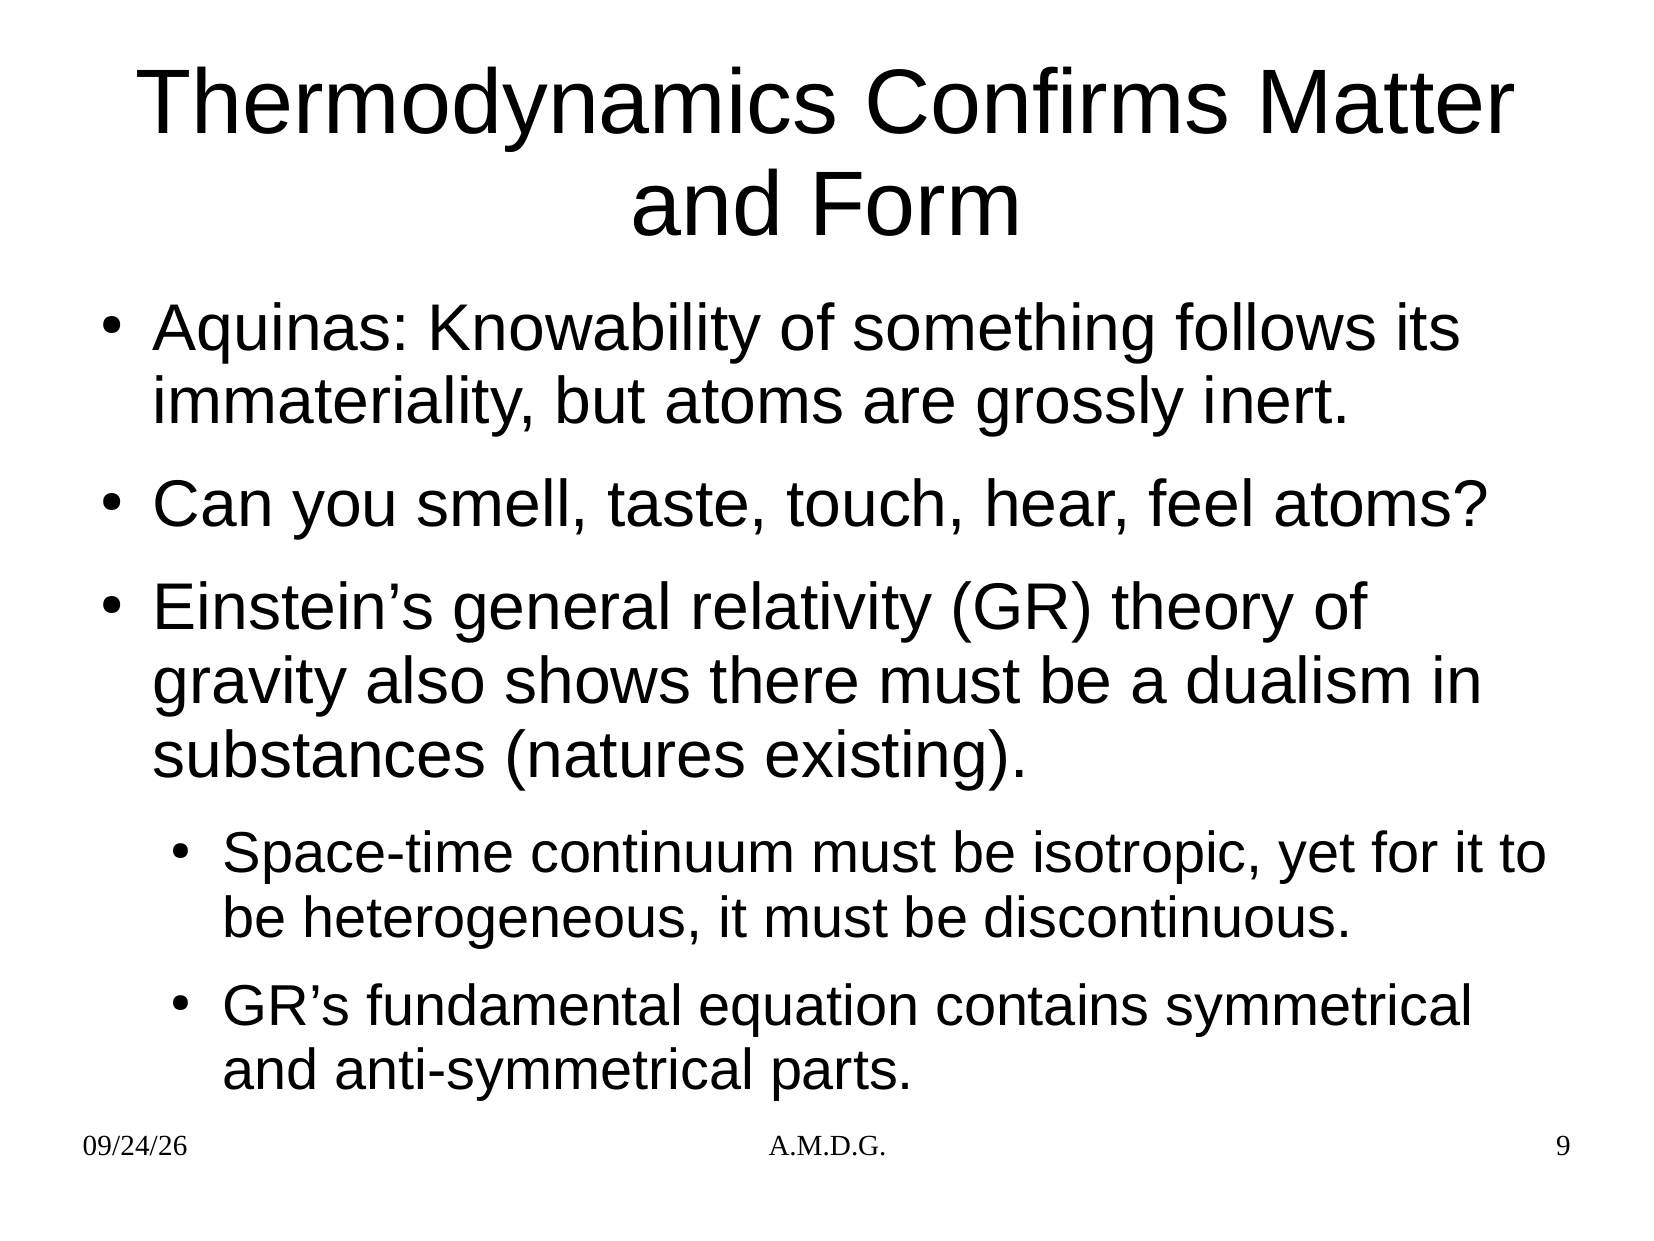

# Thermodynamics Confirms Matter and Form
Aquinas: Knowability of something follows its immateriality, but atoms are grossly inert.
Can you smell, taste, touch, hear, feel atoms?
Einstein’s general relativity (GR) theory of gravity also shows there must be a dualism in substances (natures existing).
Space-time continuum must be isotropic, yet for it to be heterogeneous, it must be discontinuous.
GR’s fundamental equation contains symmetrical and anti-symmetrical parts.
`
A.M.D.G.
9